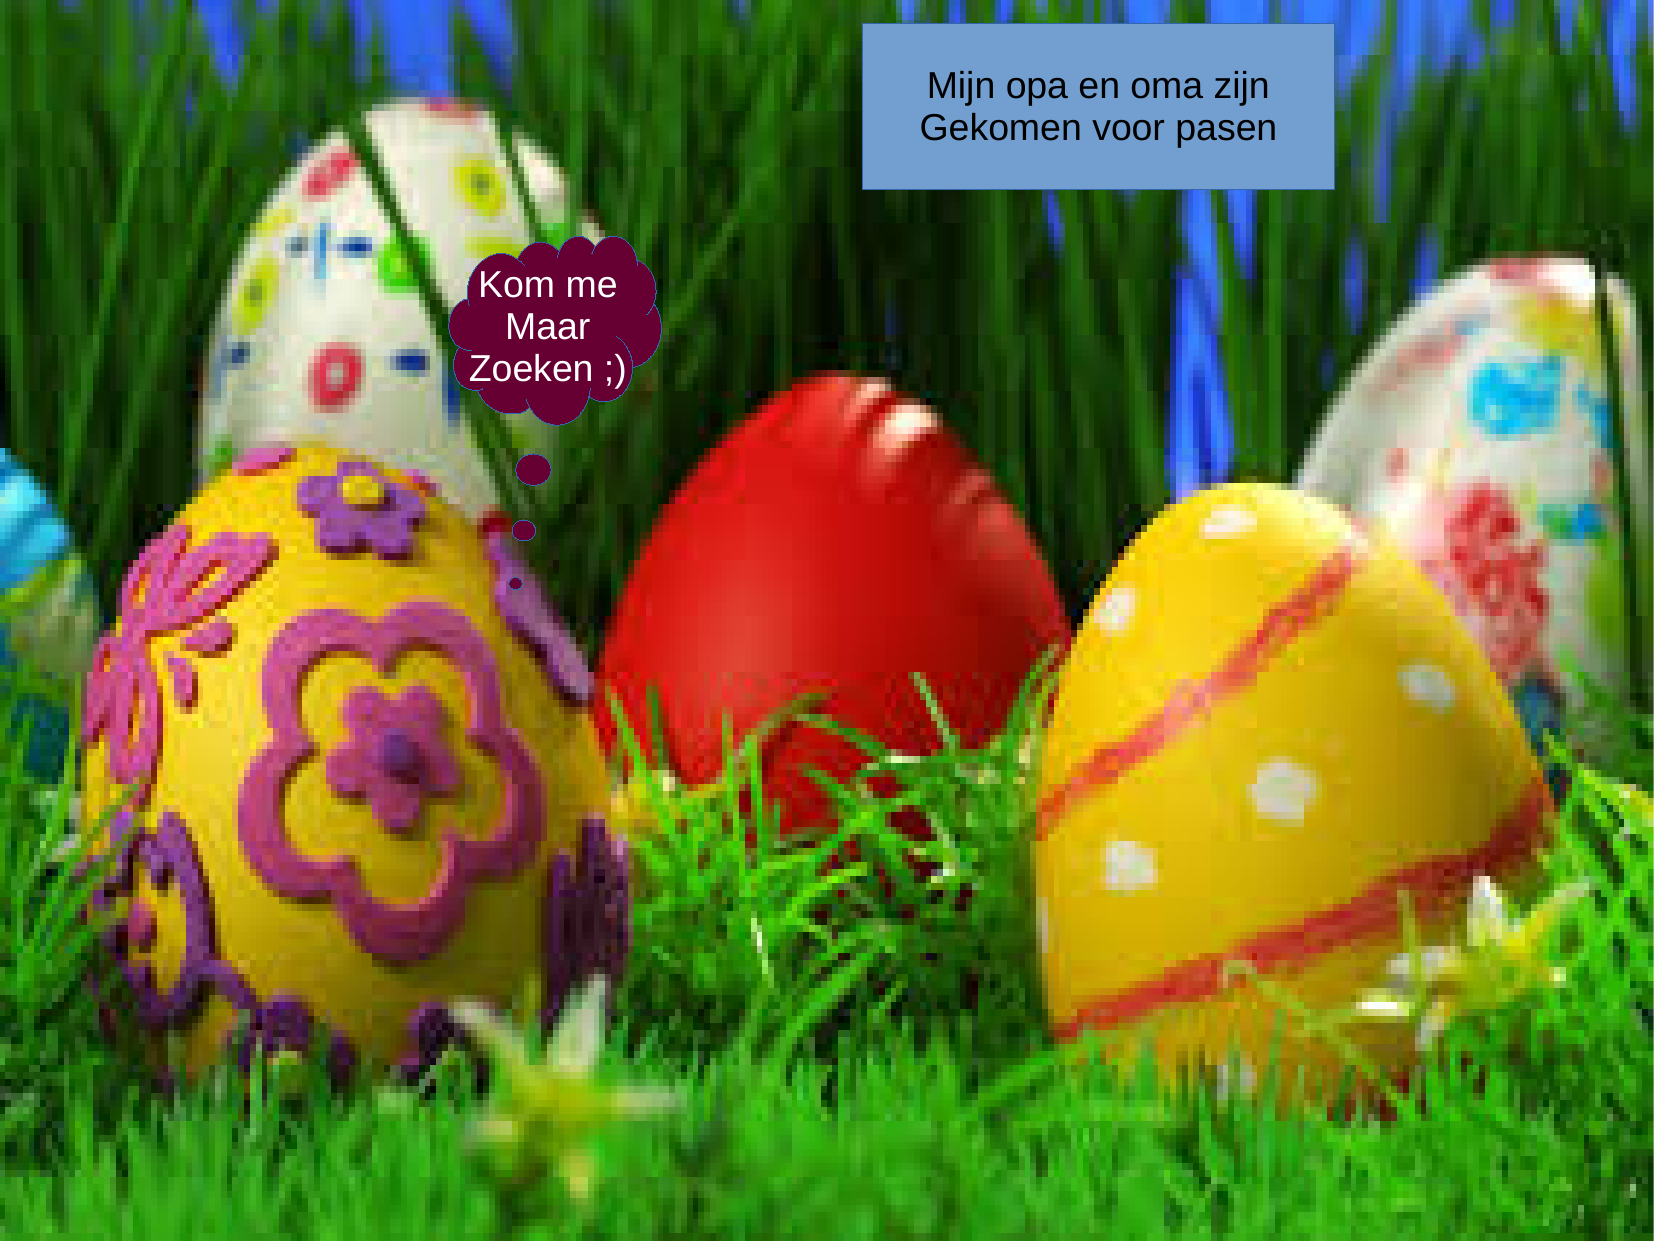

Mijn opa en oma zijn
Gekomen voor pasen
Kom me
Maar
Zoeken ;)